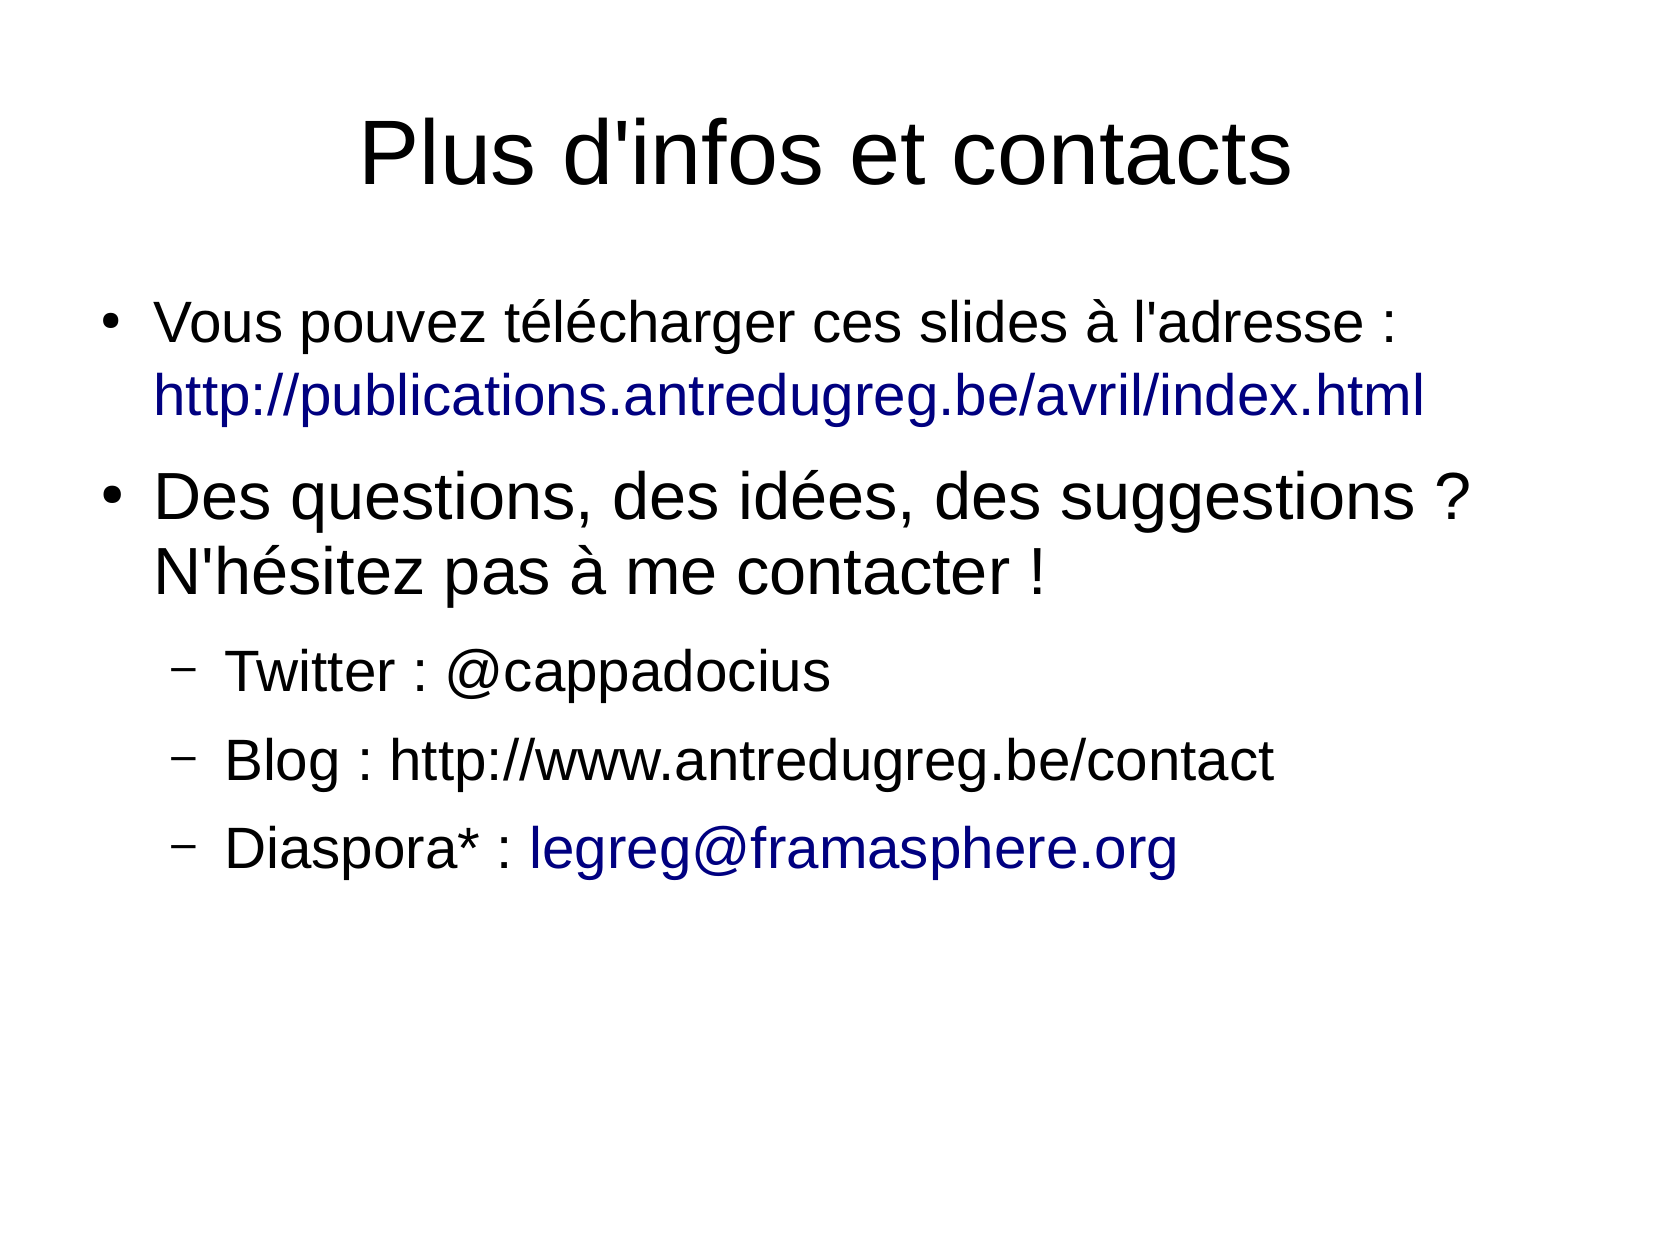

# Plus d'infos et contacts
Vous pouvez télécharger ces slides à l'adresse : http://publications.antredugreg.be/avril/index.html
Des questions, des idées, des suggestions ? N'hésitez pas à me contacter !
Twitter : @cappadocius
Blog : http://www.antredugreg.be/contact
Diaspora* : legreg@framasphere.org